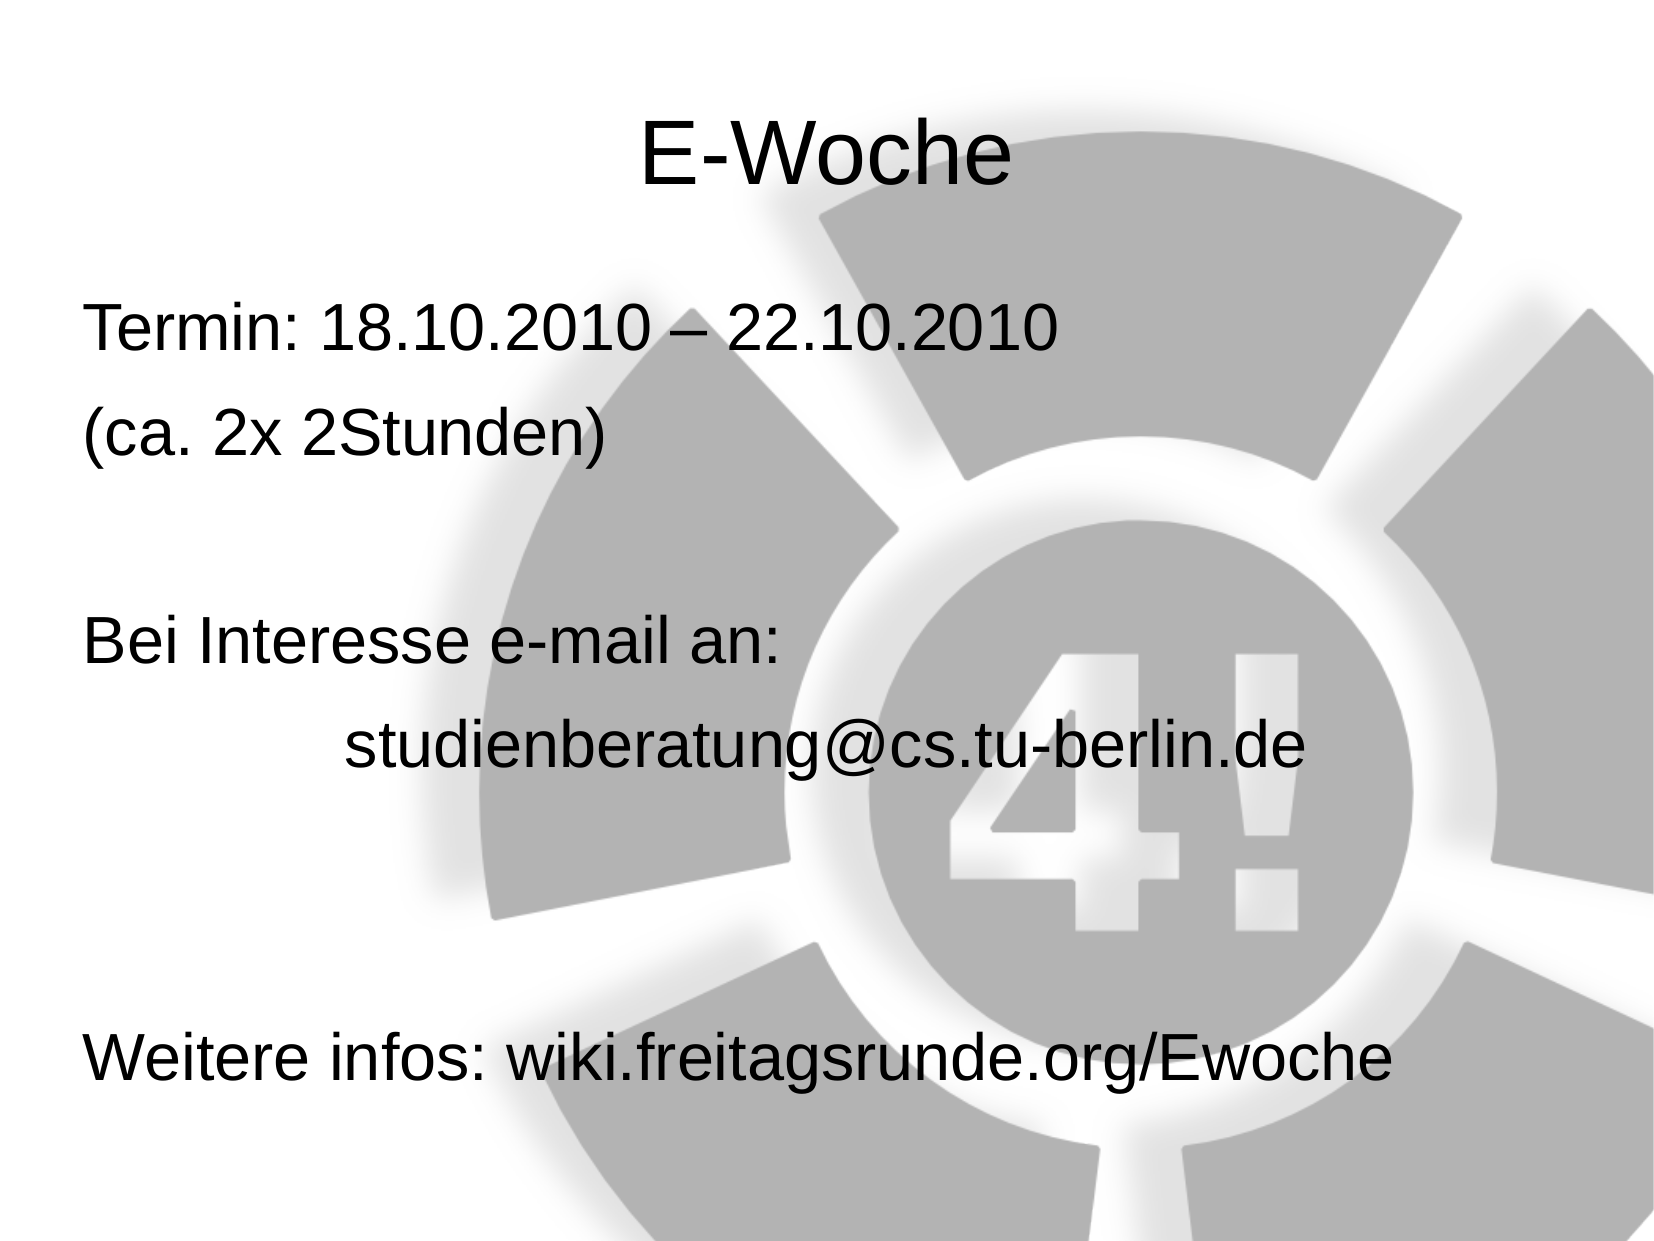

# E-Woche
Termin: 18.10.2010 – 22.10.2010
(ca. 2x 2Stunden)
Bei Interesse e-mail an:
studienberatung@cs.tu-berlin.de
Weitere infos: wiki.freitagsrunde.org/Ewoche